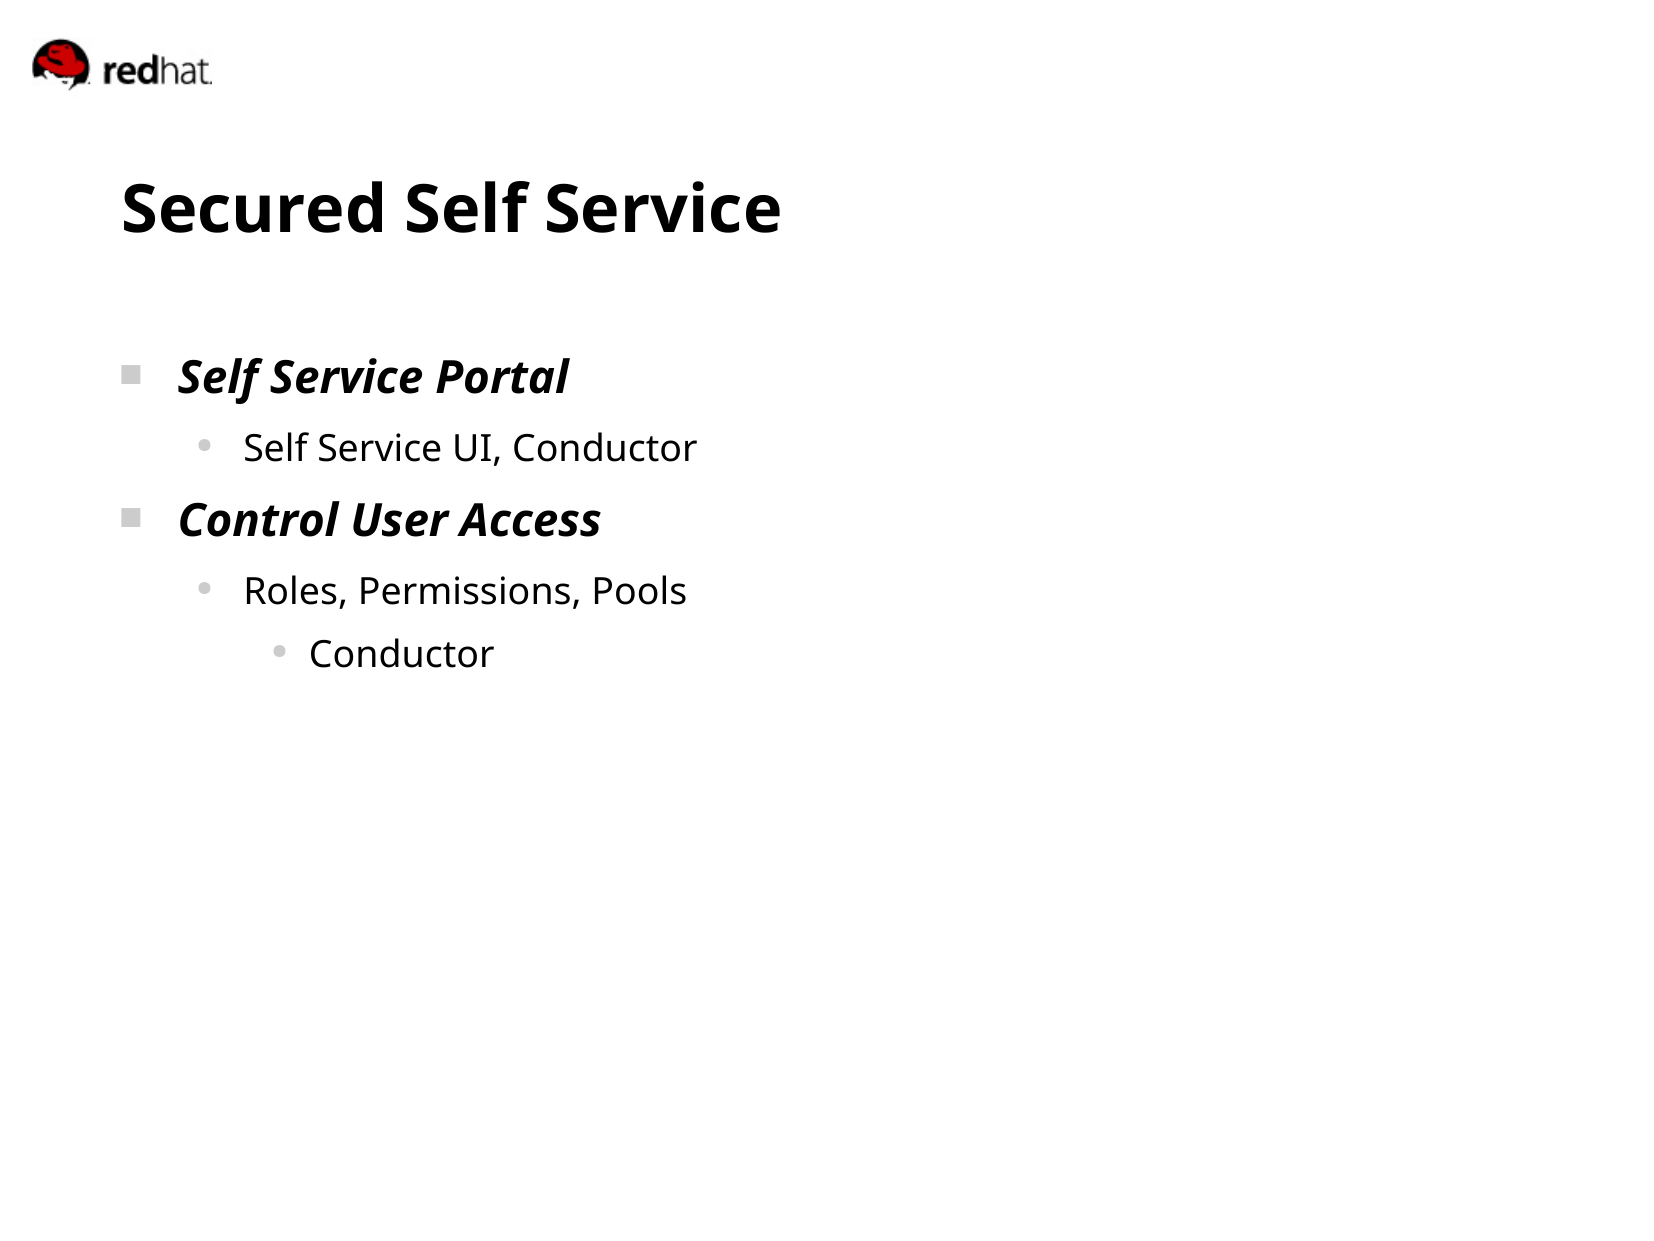

# Secured Self Service
Self Service Portal
Self Service UI, Conductor
Control User Access
Roles, Permissions, Pools
Conductor